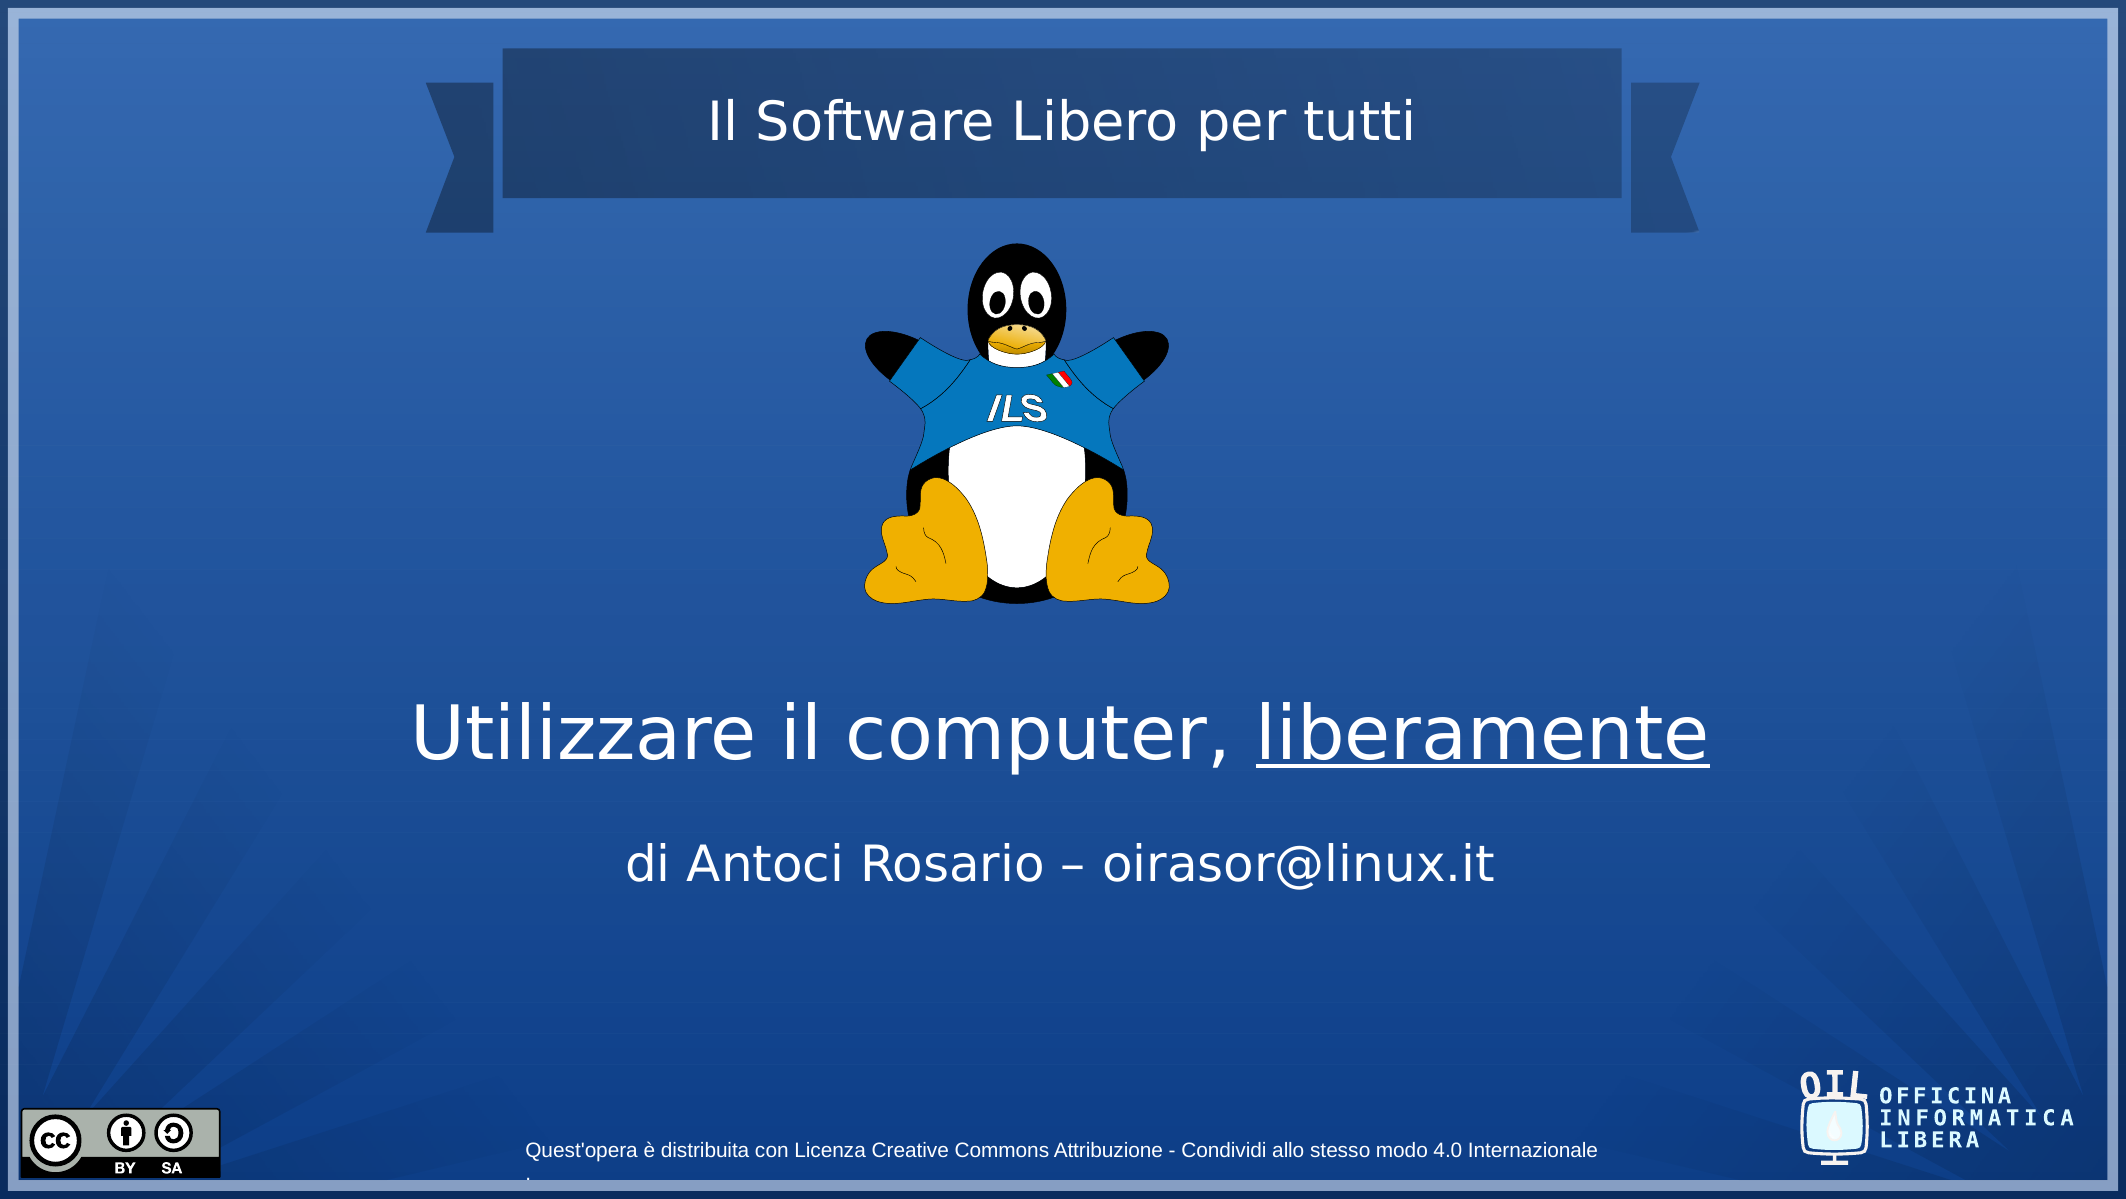

# Il Software Libero per tutti
Utilizzare il computer, liberamente
di Antoci Rosario – oirasor@linux.it
Quest'opera è distribuita con Licenza Creative Commons Attribuzione - Condividi allo stesso modo 4.0 Internazionale.